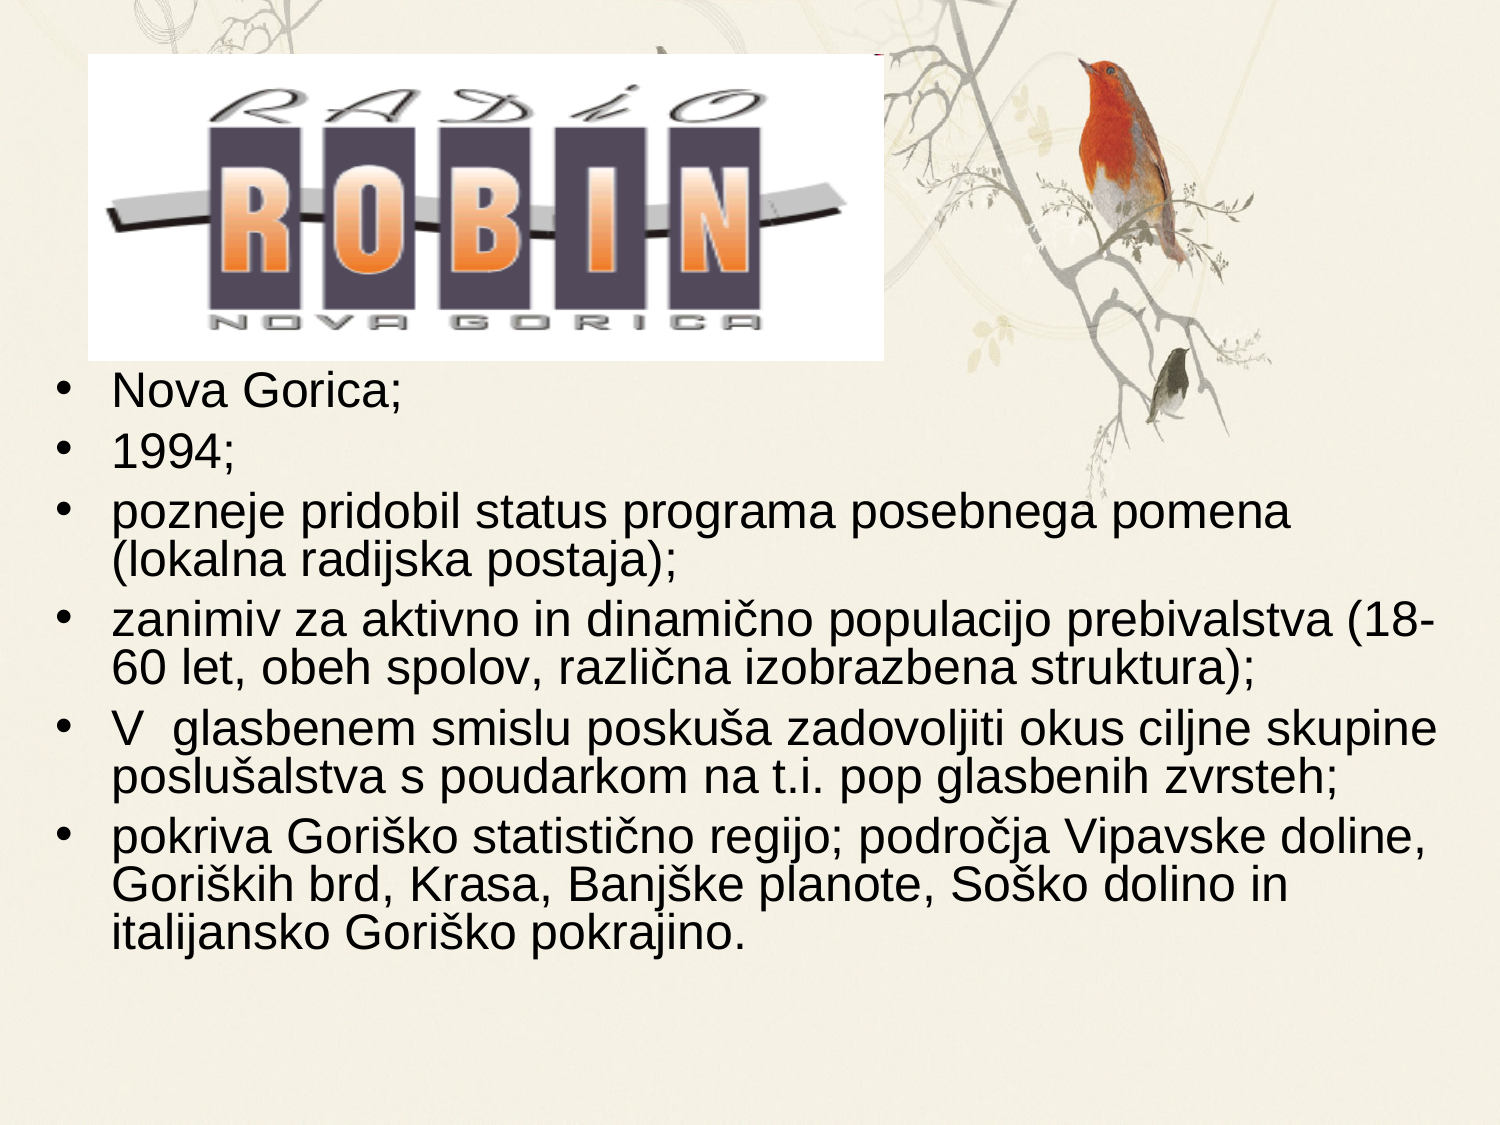

# Nova Gorica;
1994;
pozneje pridobil status programa posebnega pomena (lokalna radijska postaja);
zanimiv za aktivno in dinamično populacijo prebivalstva (18-60 let, obeh spolov, različna izobrazbena struktura);
V glasbenem smislu poskuša zadovoljiti okus ciljne skupine poslušalstva s poudarkom na t.i. pop glasbenih zvrsteh;
pokriva Goriško statistično regijo; področja Vipavske doline, Goriških brd, Krasa, Banjške planote, Soško dolino in italijansko Goriško pokrajino.